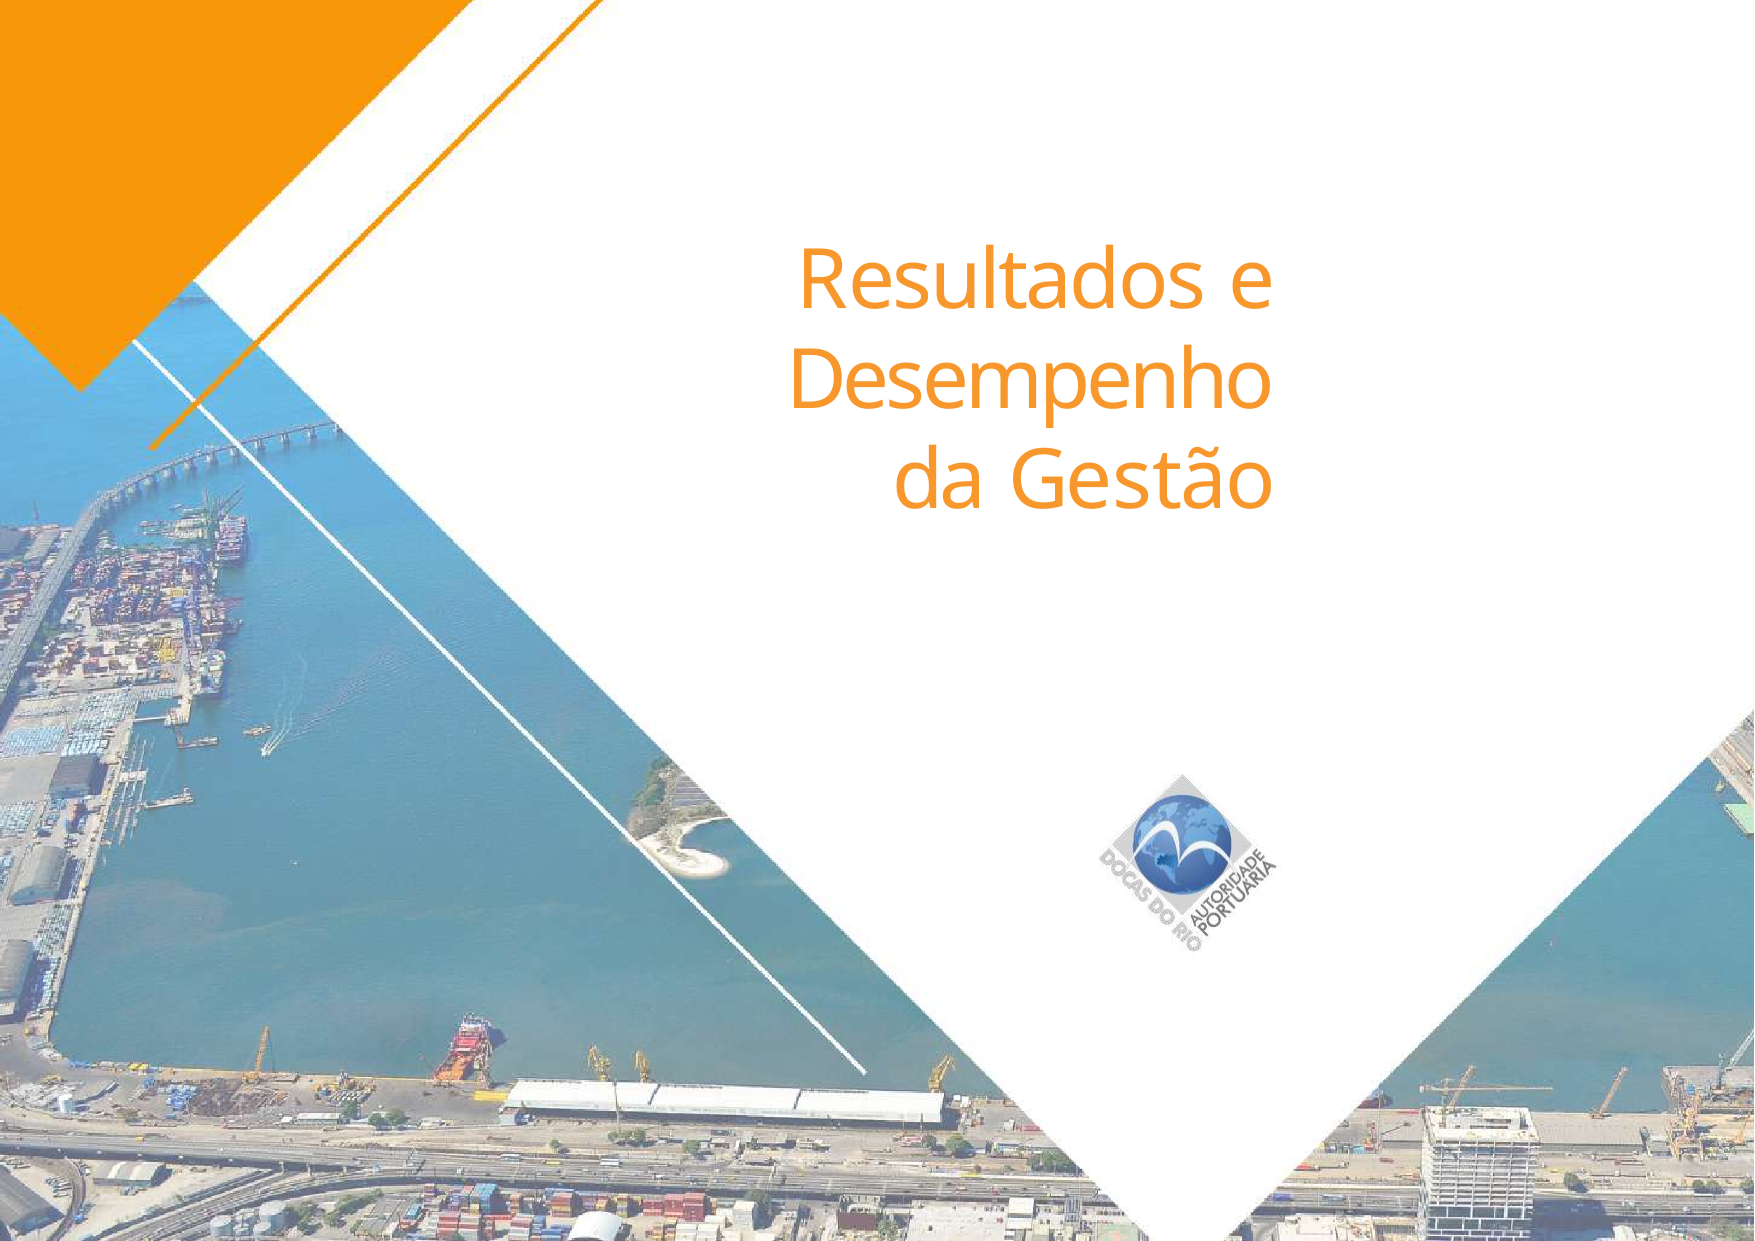

# Resultados e Desempenho
da Gestão
40